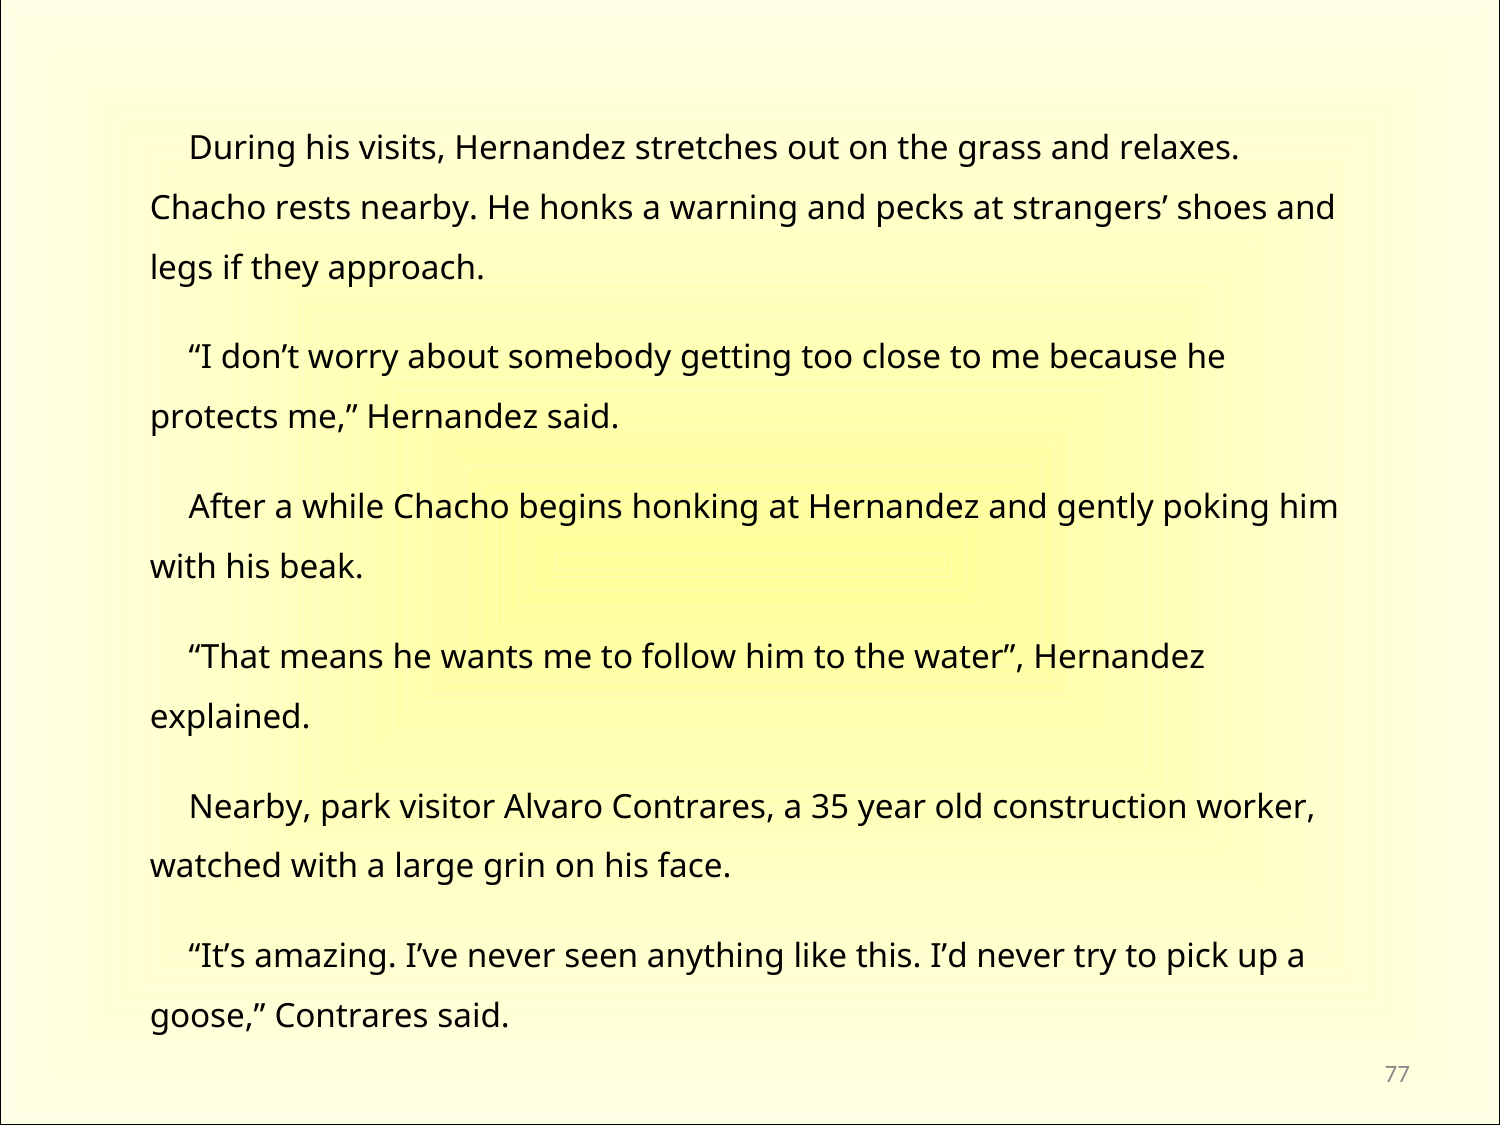

During his visits, Hernandez stretches out on the grass and relaxes. Chacho rests nearby. He honks a warning and pecks at strangers’ shoes and legs if they approach.
“I don’t worry about somebody getting too close to me because he protects me,” Hernandez said.
After a while Chacho begins honking at Hernandez and gently poking him with his beak.
“That means he wants me to follow him to the water”, Hernandez explained.
Nearby, park visitor Alvaro Contrares, a 35 year old construction worker, watched with a large grin on his face.
“It’s amazing. I’ve never seen anything like this. I’d never try to pick up a goose,” Contrares said.